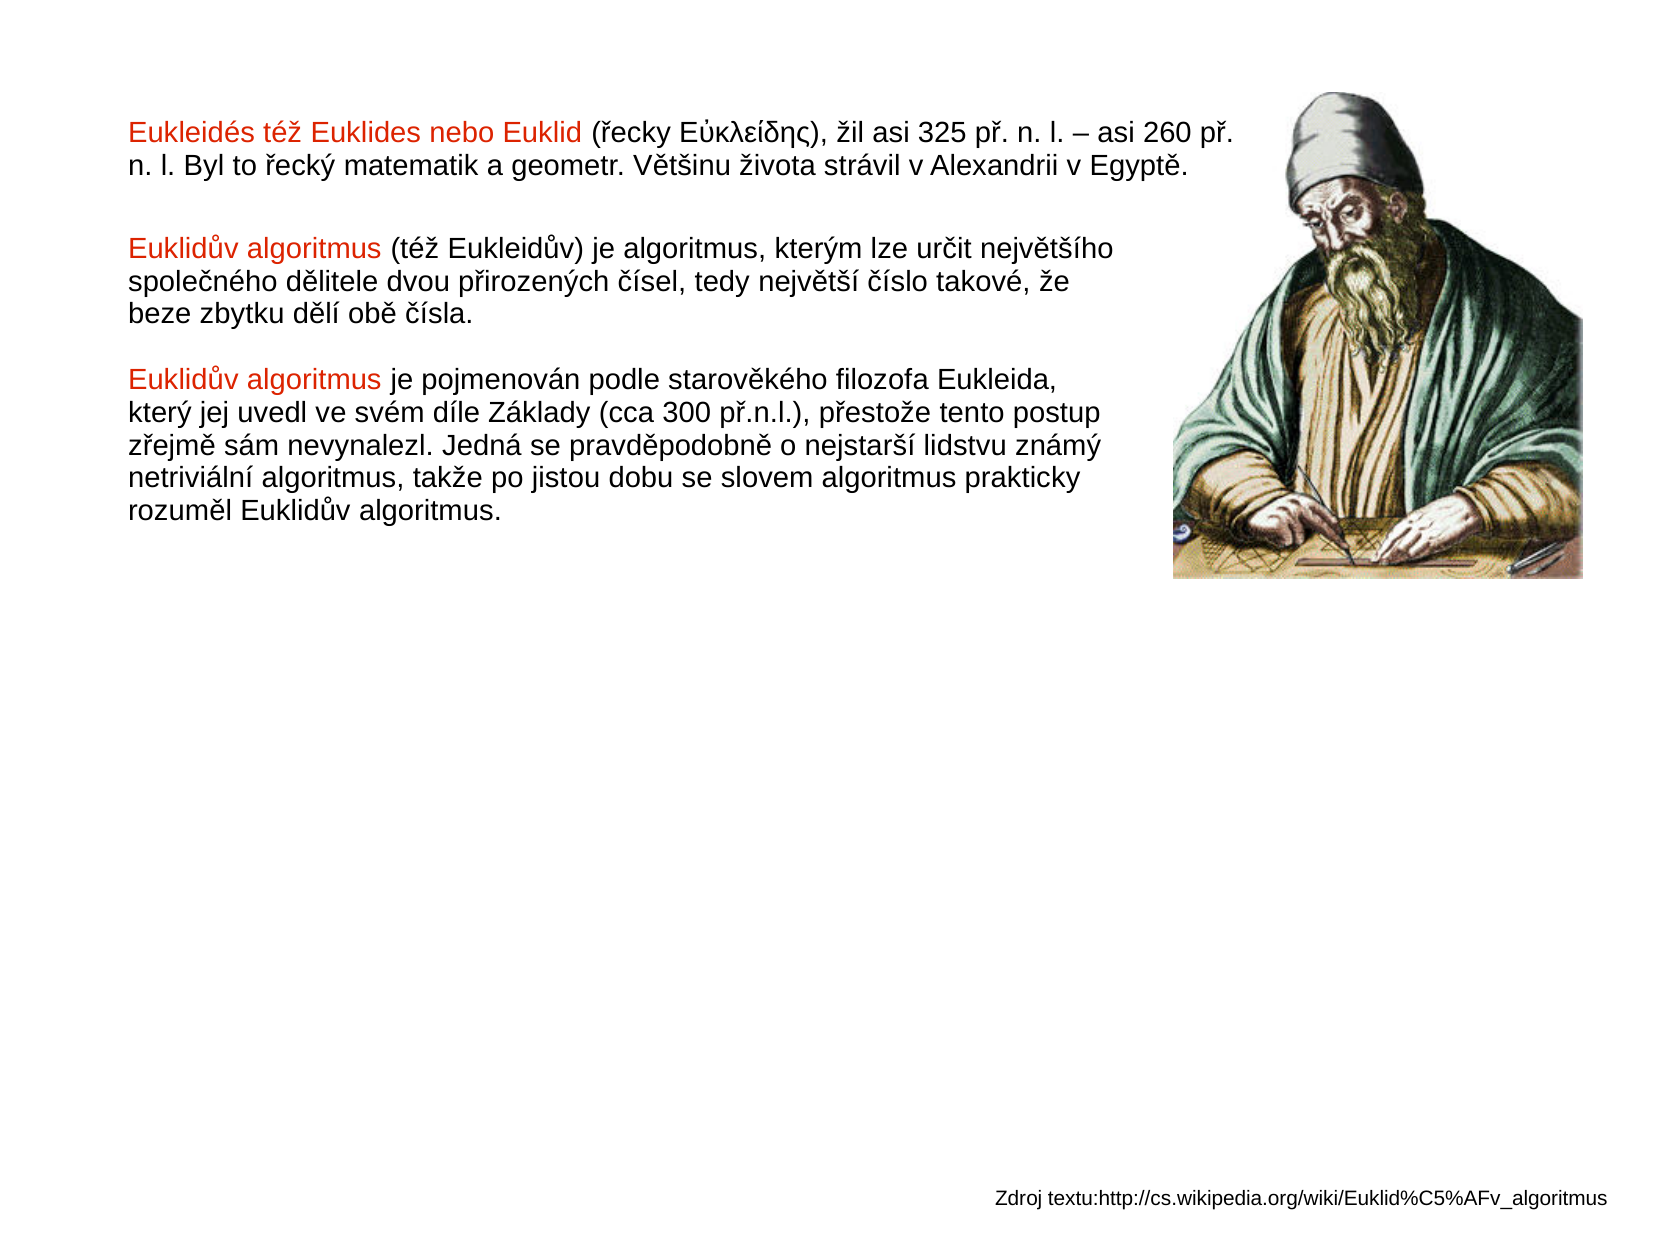

Eukleidés též Euklides nebo Euklid (řecky Εὐκλείδης), žil asi 325 př. n. l. – asi 260 př. n. l. Byl to řecký matematik a geometr. Většinu života strávil v Alexandrii v Egyptě.
Euklidův algoritmus (též Eukleidův) je algoritmus, kterým lze určit největšího společného dělitele dvou přirozených čísel, tedy největší číslo takové, že beze zbytku dělí obě čísla.
Euklidův algoritmus je pojmenován podle starověkého filozofa Eukleida, který jej uvedl ve svém díle Základy (cca 300 př.n.l.), přestože tento postup zřejmě sám nevynalezl. Jedná se pravděpodobně o nejstarší lidstvu známý netriviální algoritmus, takže po jistou dobu se slovem algoritmus prakticky rozuměl Euklidův algoritmus.
Zdroj textu:http://cs.wikipedia.org/wiki/Euklid%C5%AFv_algoritmus